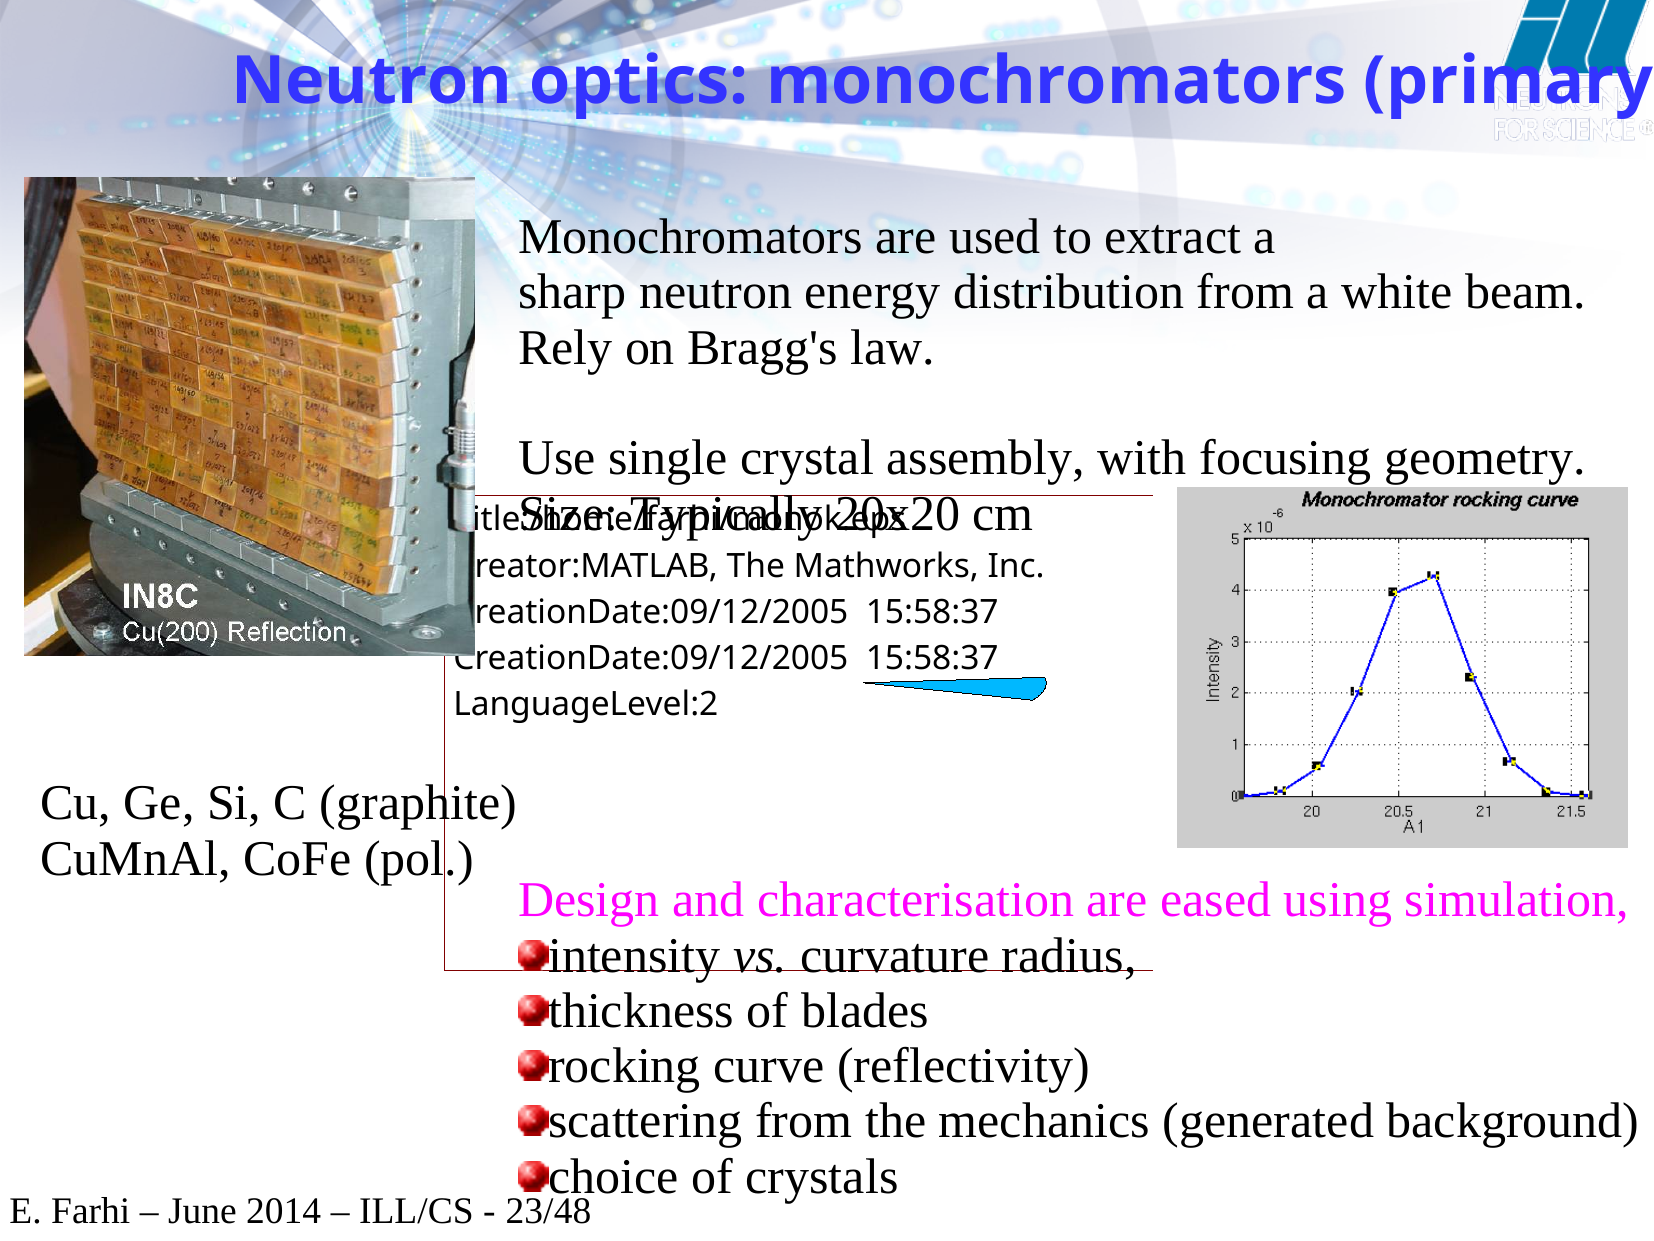

Neutron optics: monochromators (primary spect.)
Monochromators are used to extract a
sharp neutron energy distribution from a white beam.
Rely on Bragg's law.
Use single crystal assembly, with focusing geometry.
Size: Typically 20x20 cm
Design and characterisation are eased using simulation,
intensity vs. curvature radius,
thickness of blades
rocking curve (reflectivity)
scattering from the mechanics (generated background)
choice of crystals
Cu, Ge, Si, C (graphite)
CuMnAl, CoFe (pol.)